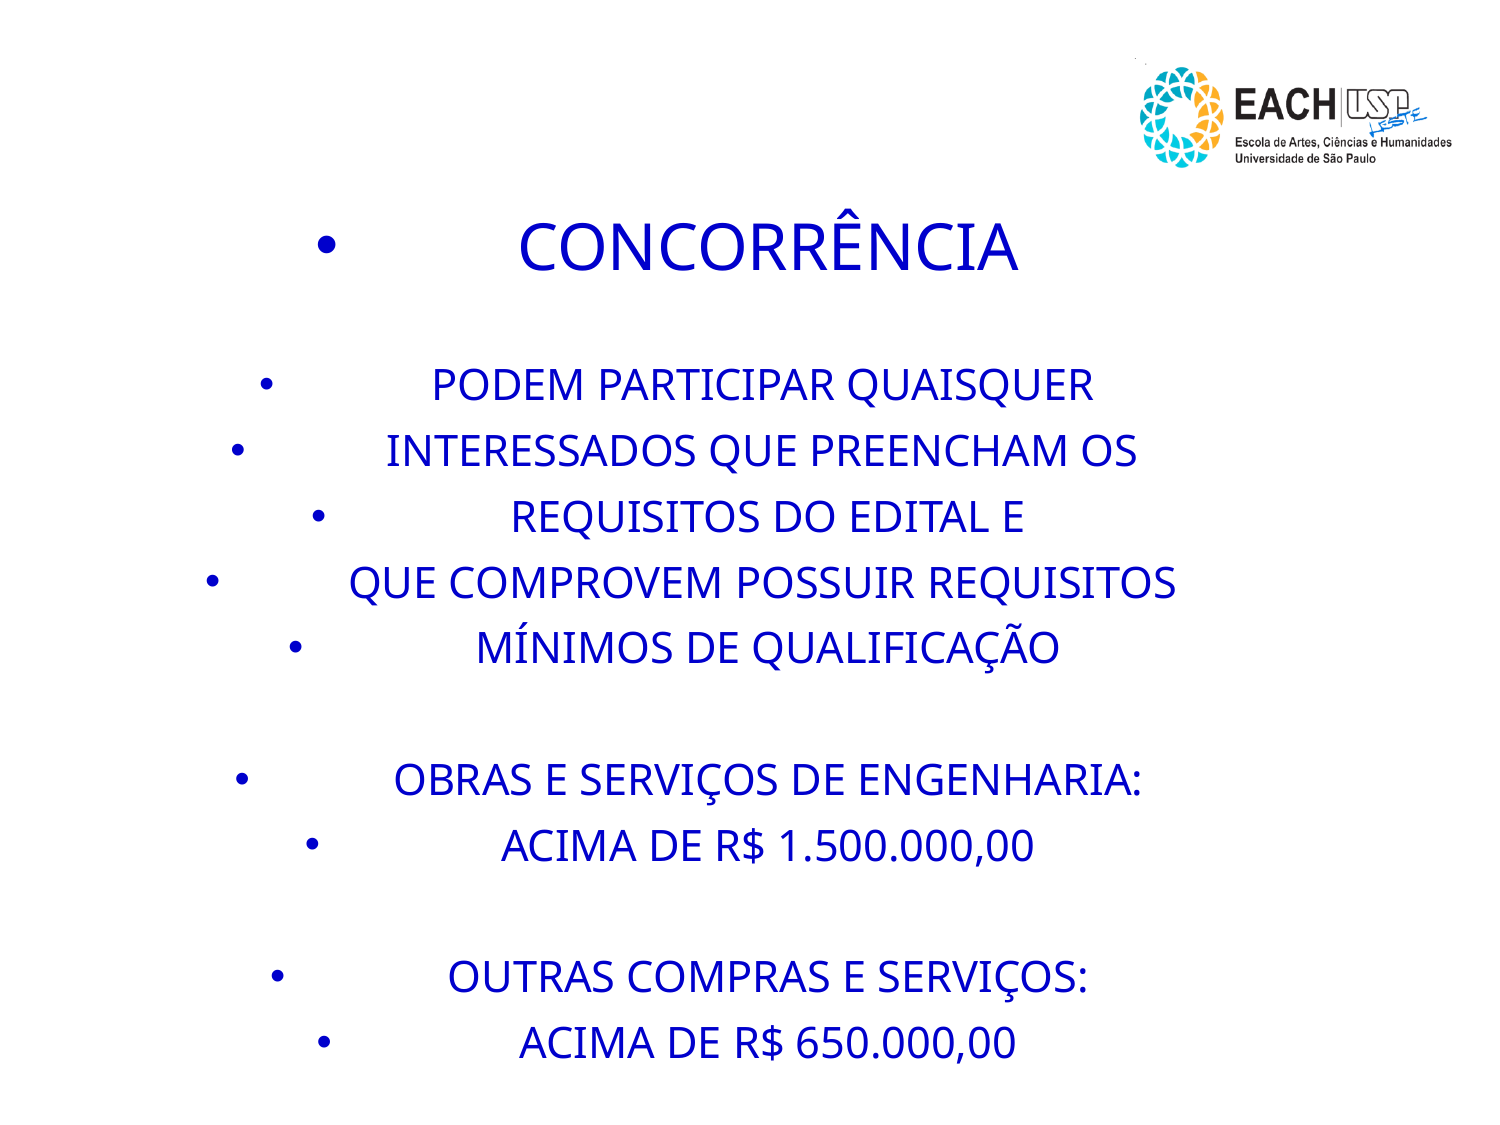

# CONCORRÊNCIA
PODEM PARTICIPAR QUAISQUER
INTERESSADOS QUE PREENCHAM OS
REQUISITOS DO EDITAL E
QUE COMPROVEM POSSUIR REQUISITOS
MÍNIMOS DE QUALIFICAÇÃO
OBRAS E SERVIÇOS DE ENGENHARIA:
ACIMA DE R$ 1.500.000,00
OUTRAS COMPRAS E SERVIÇOS:
ACIMA DE R$ 650.000,00